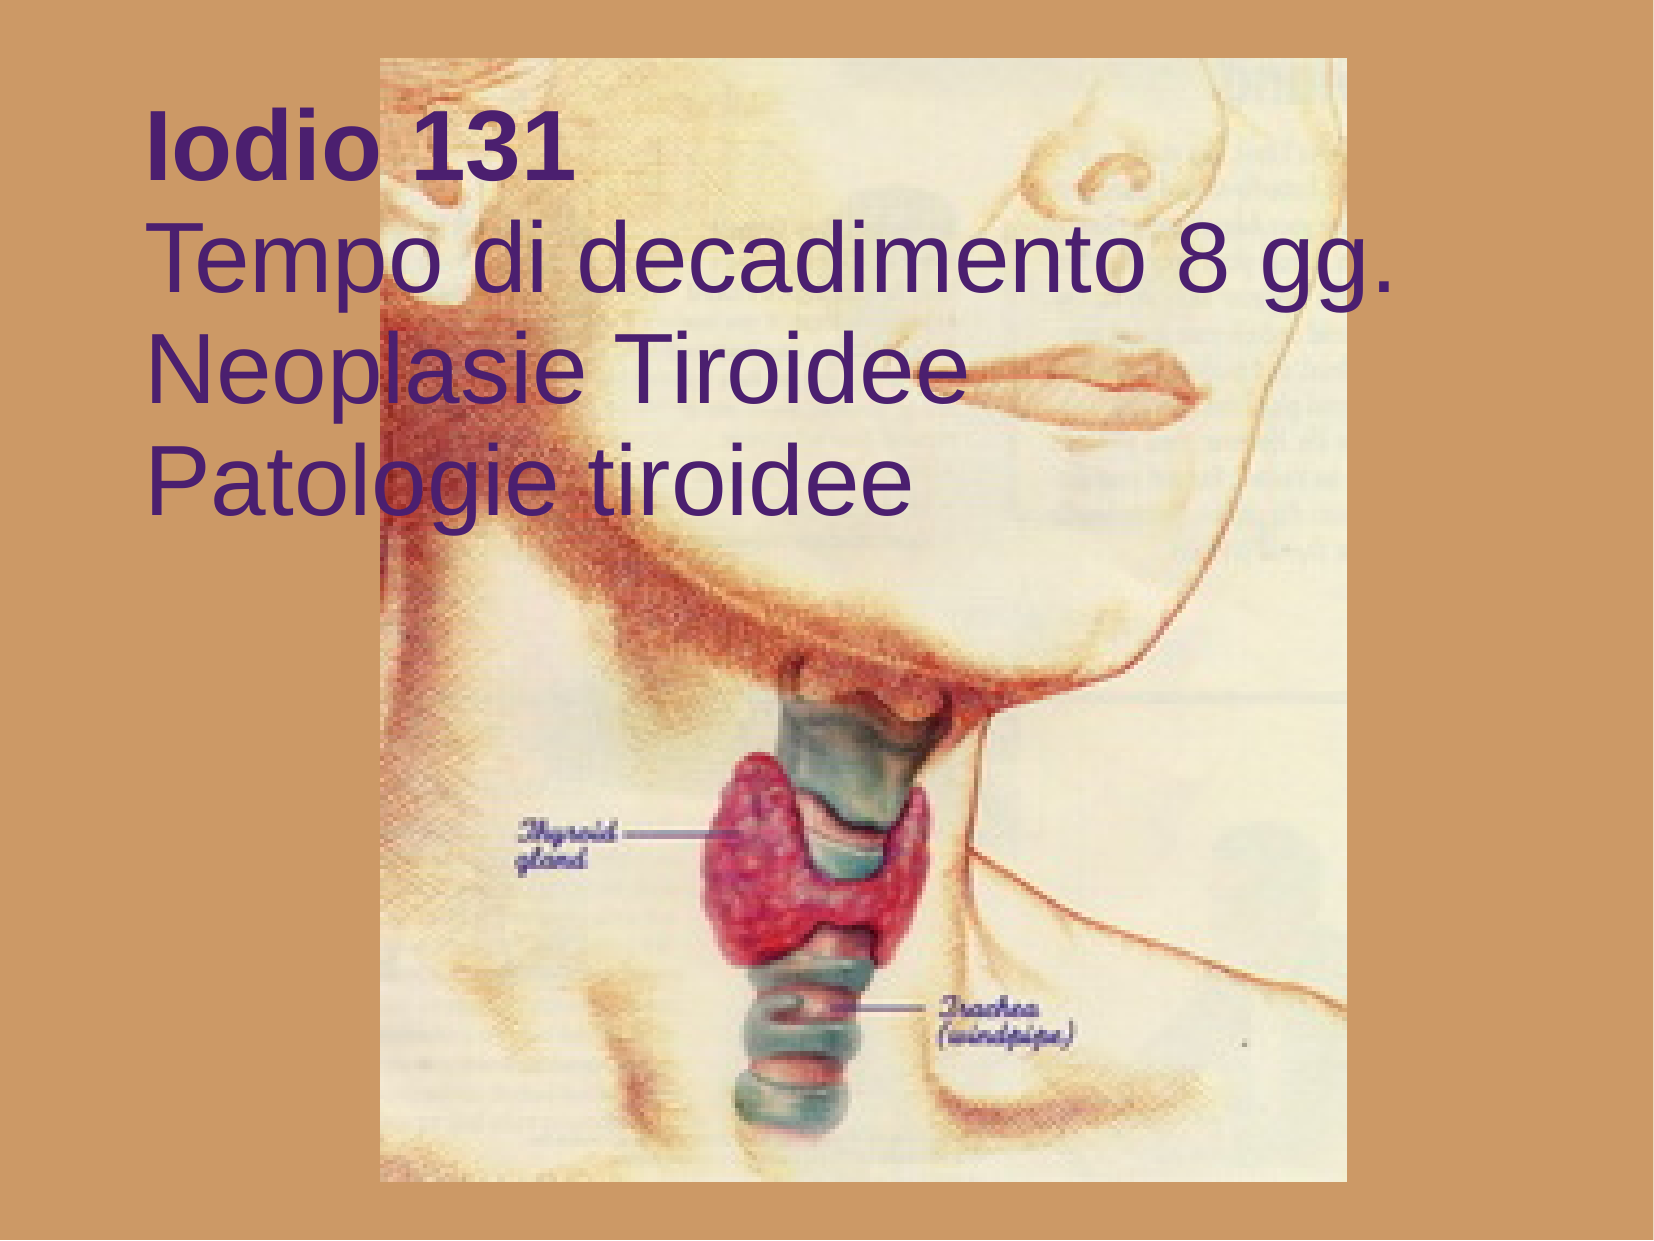

Iodio 131
Tempo di decadimento 8 gg.
Neoplasie Tiroidee
Patologie tiroidee